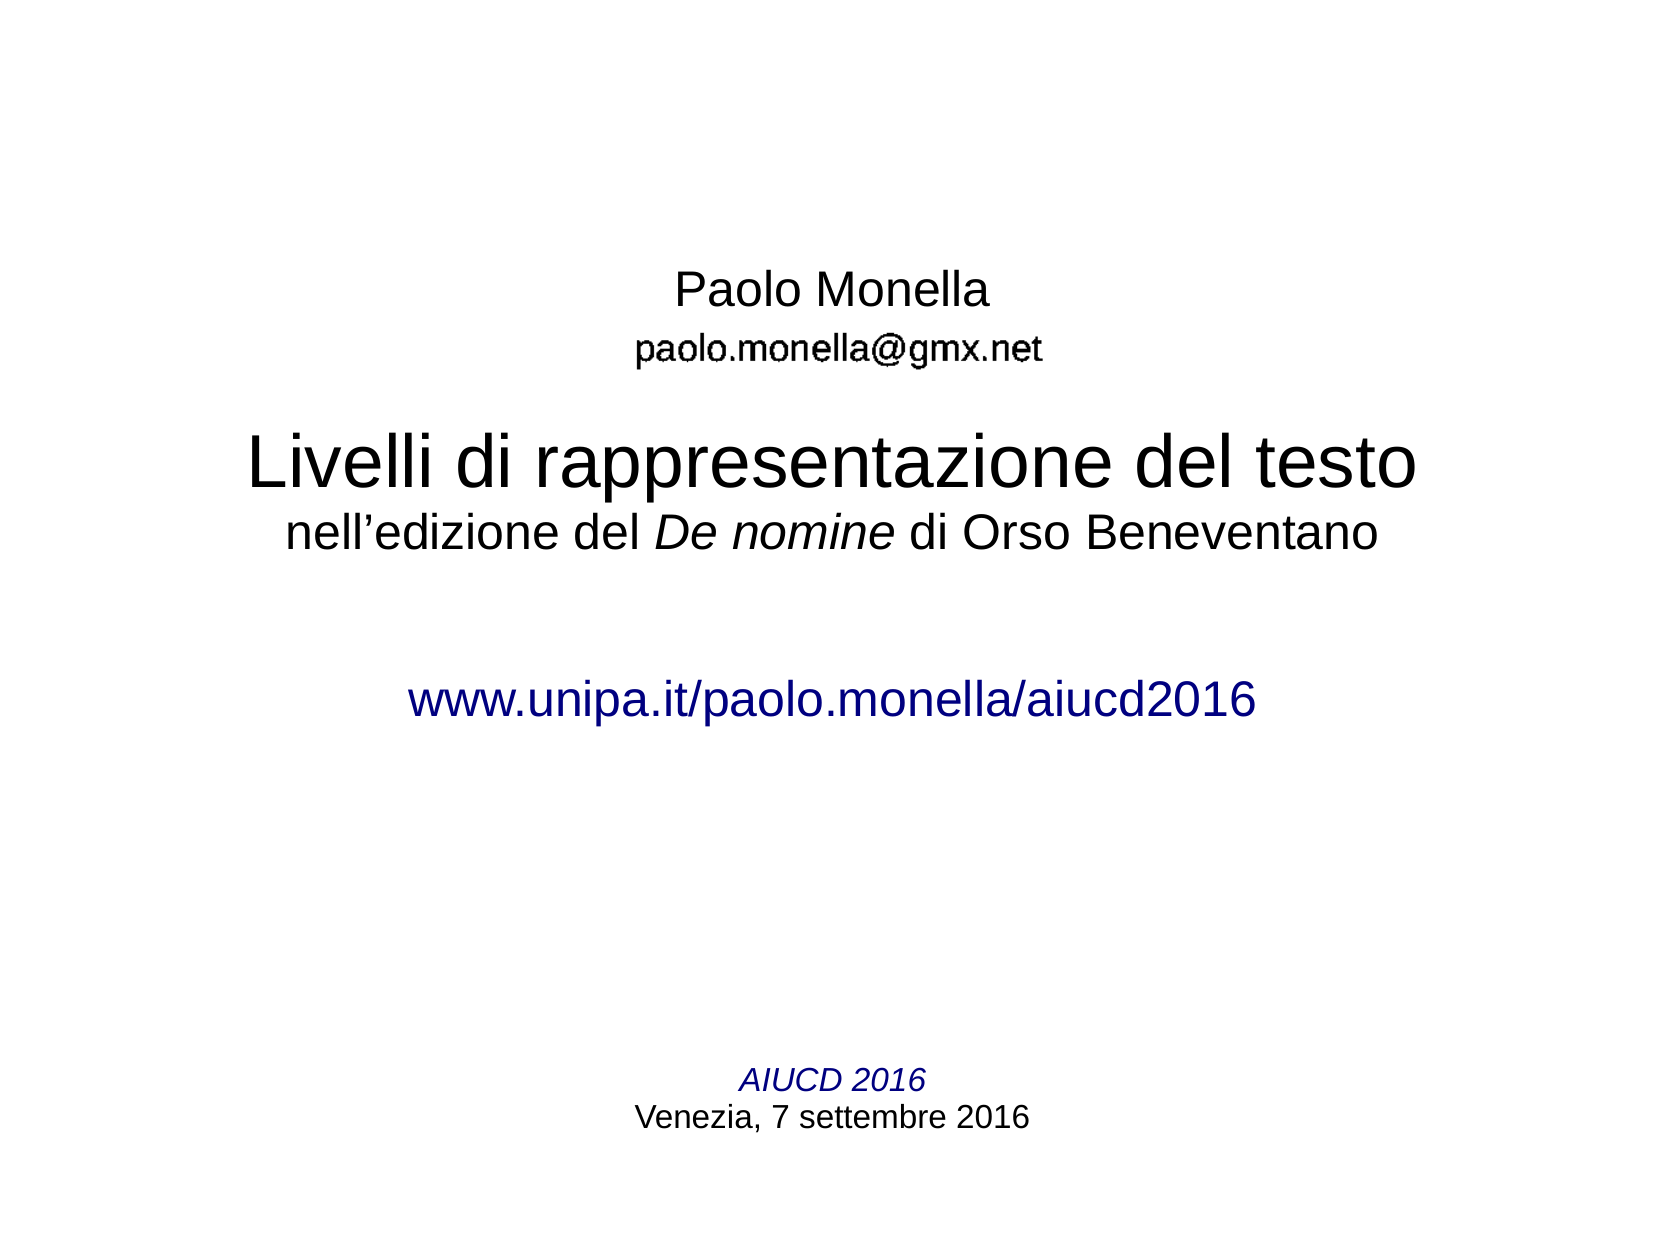

# Paolo Monella Livelli di rappresentazione del testo nell’edizione del De nomine di Orso Beneventano www.unipa.it/paolo.monella/aiucd2016
AIUCD 2016
Venezia, 7 settembre 2016